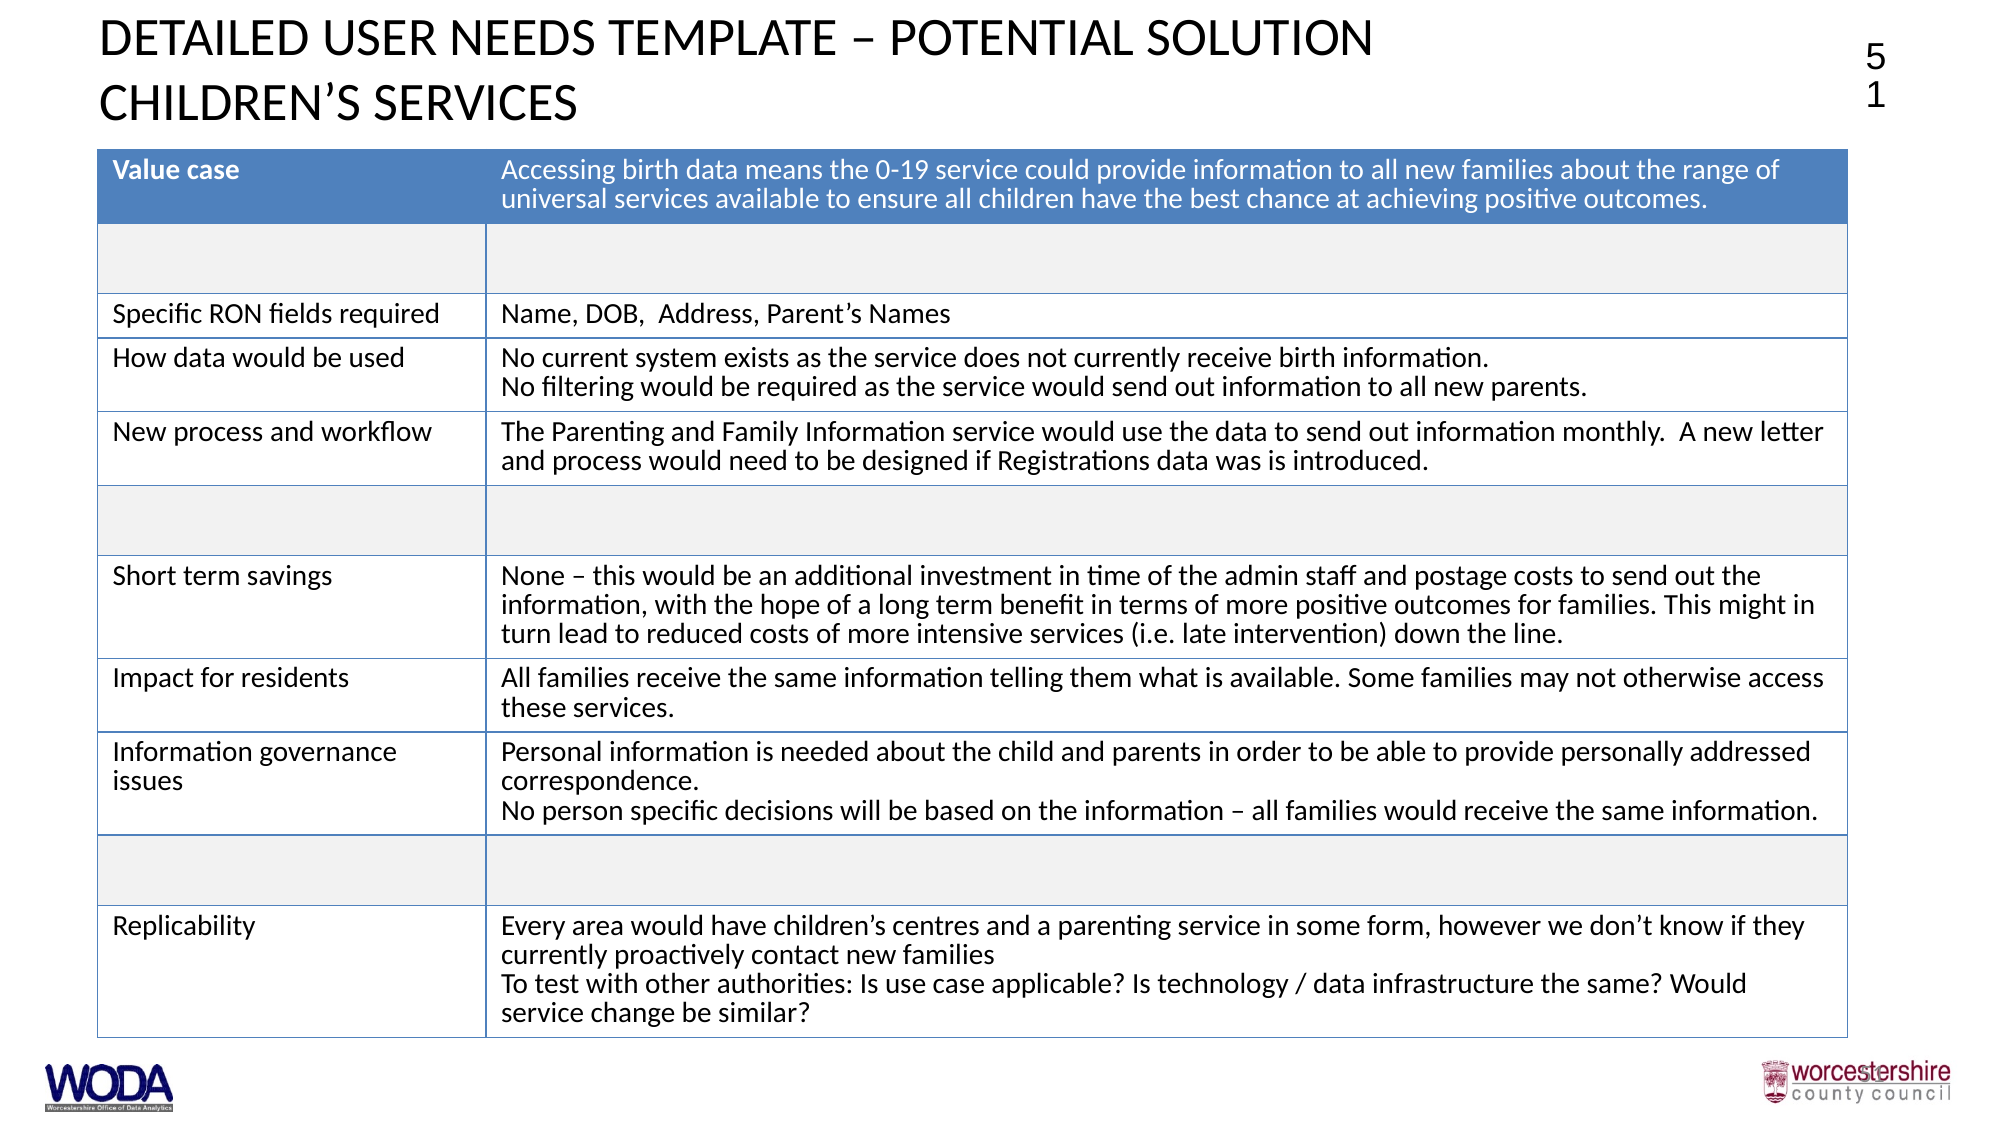

# DETAILED USER NEEDS TEMPLATE – POTENTIAL SOLUTION CHILDREN’S SERVICES
| Value case | Accessing birth data means the 0-19 service could provide information to all new families about the range of universal services available to ensure all children have the best chance at achieving positive outcomes. |
| --- | --- |
| | |
| Specific RON fields required | Name, DOB, Address, Parent’s Names |
| How data would be used | No current system exists as the service does not currently receive birth information. No filtering would be required as the service would send out information to all new parents. |
| New process and workflow | The Parenting and Family Information service would use the data to send out information monthly. A new letter and process would need to be designed if Registrations data was is introduced. |
| | |
| Short term savings | None – this would be an additional investment in time of the admin staff and postage costs to send out the information, with the hope of a long term benefit in terms of more positive outcomes for families. This might in turn lead to reduced costs of more intensive services (i.e. late intervention) down the line. |
| Impact for residents | All families receive the same information telling them what is available. Some families may not otherwise access these services. |
| Information governance issues | Personal information is needed about the child and parents in order to be able to provide personally addressed correspondence. No person specific decisions will be based on the information – all families would receive the same information. |
| | |
| Replicability | Every area would have children’s centres and a parenting service in some form, however we don’t know if they currently proactively contact new families To test with other authorities: Is use case applicable? Is technology / data infrastructure the same? Would service change be similar? |